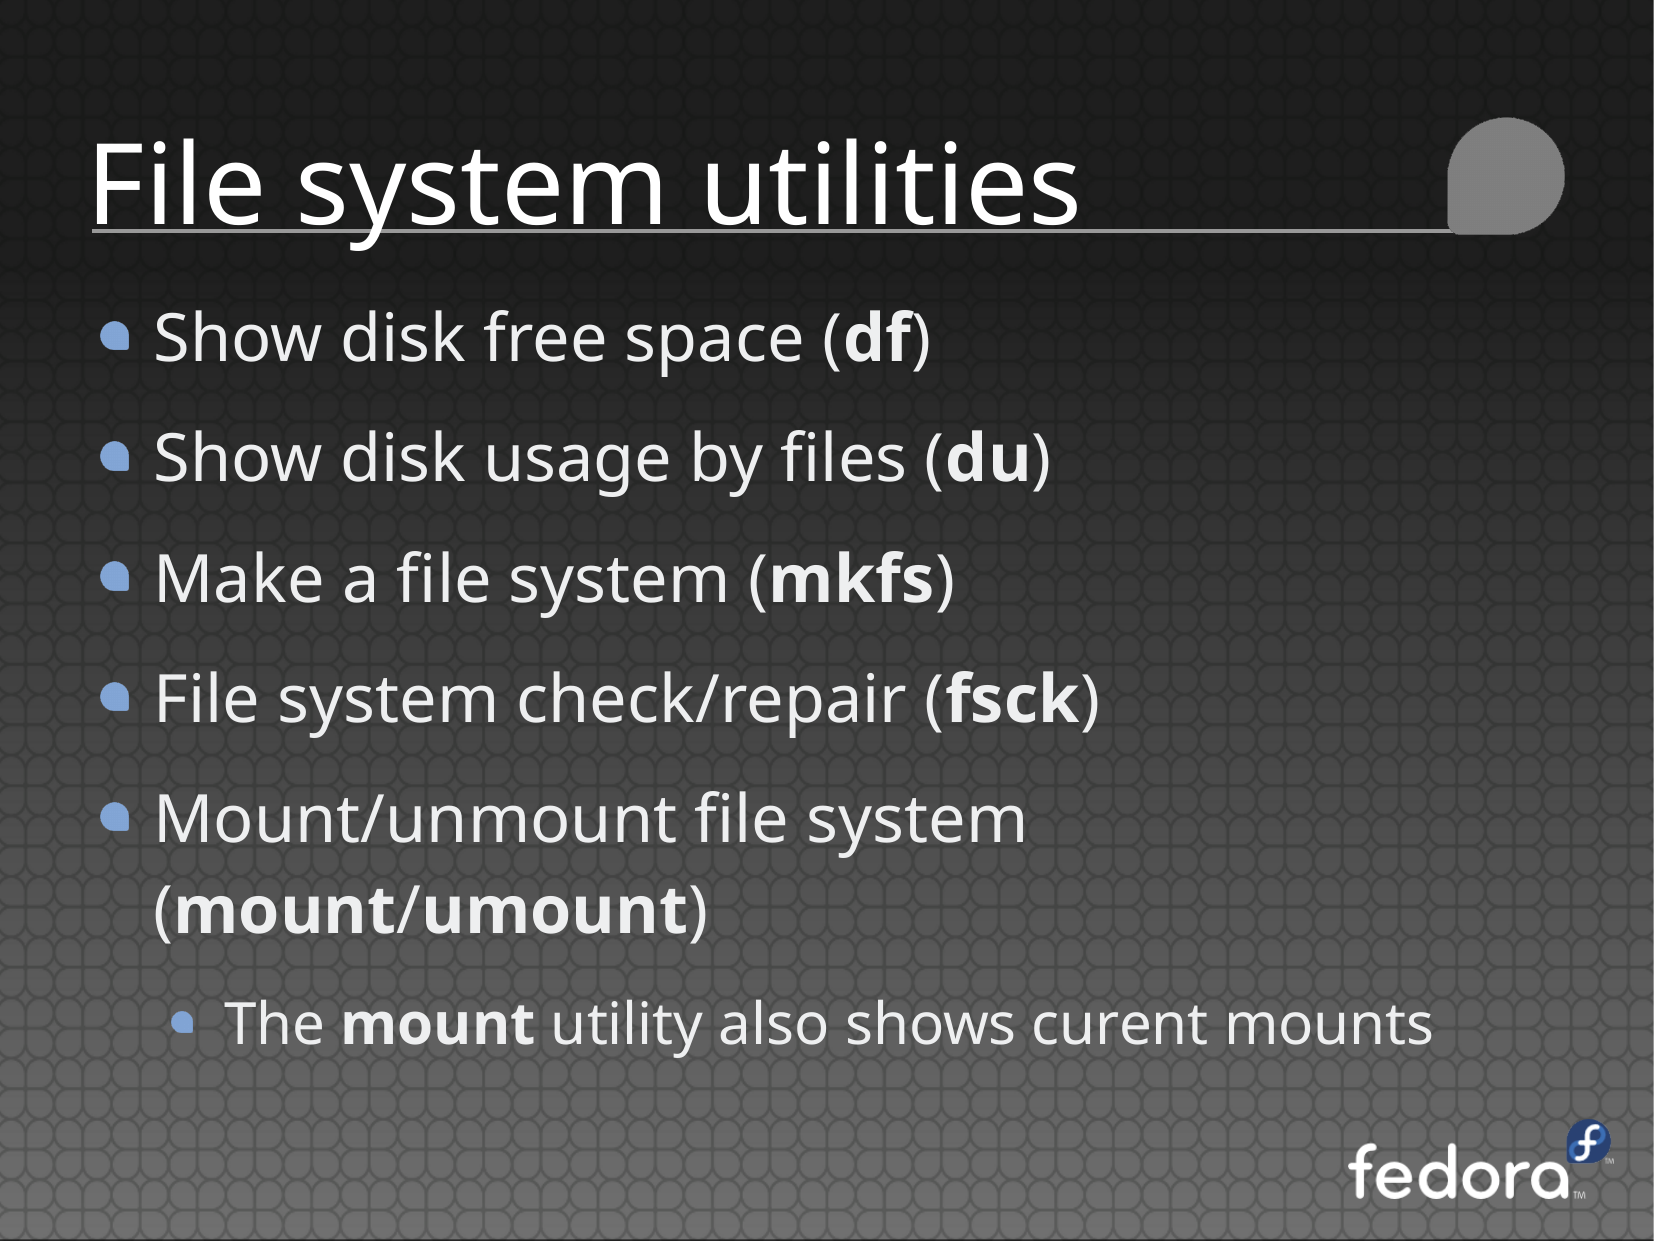

# File system utilities
Show disk free space (df)
Show disk usage by files (du)
Make a file system (mkfs)
File system check/repair (fsck)
Mount/unmount file system (mount/umount)
The mount utility also shows curent mounts